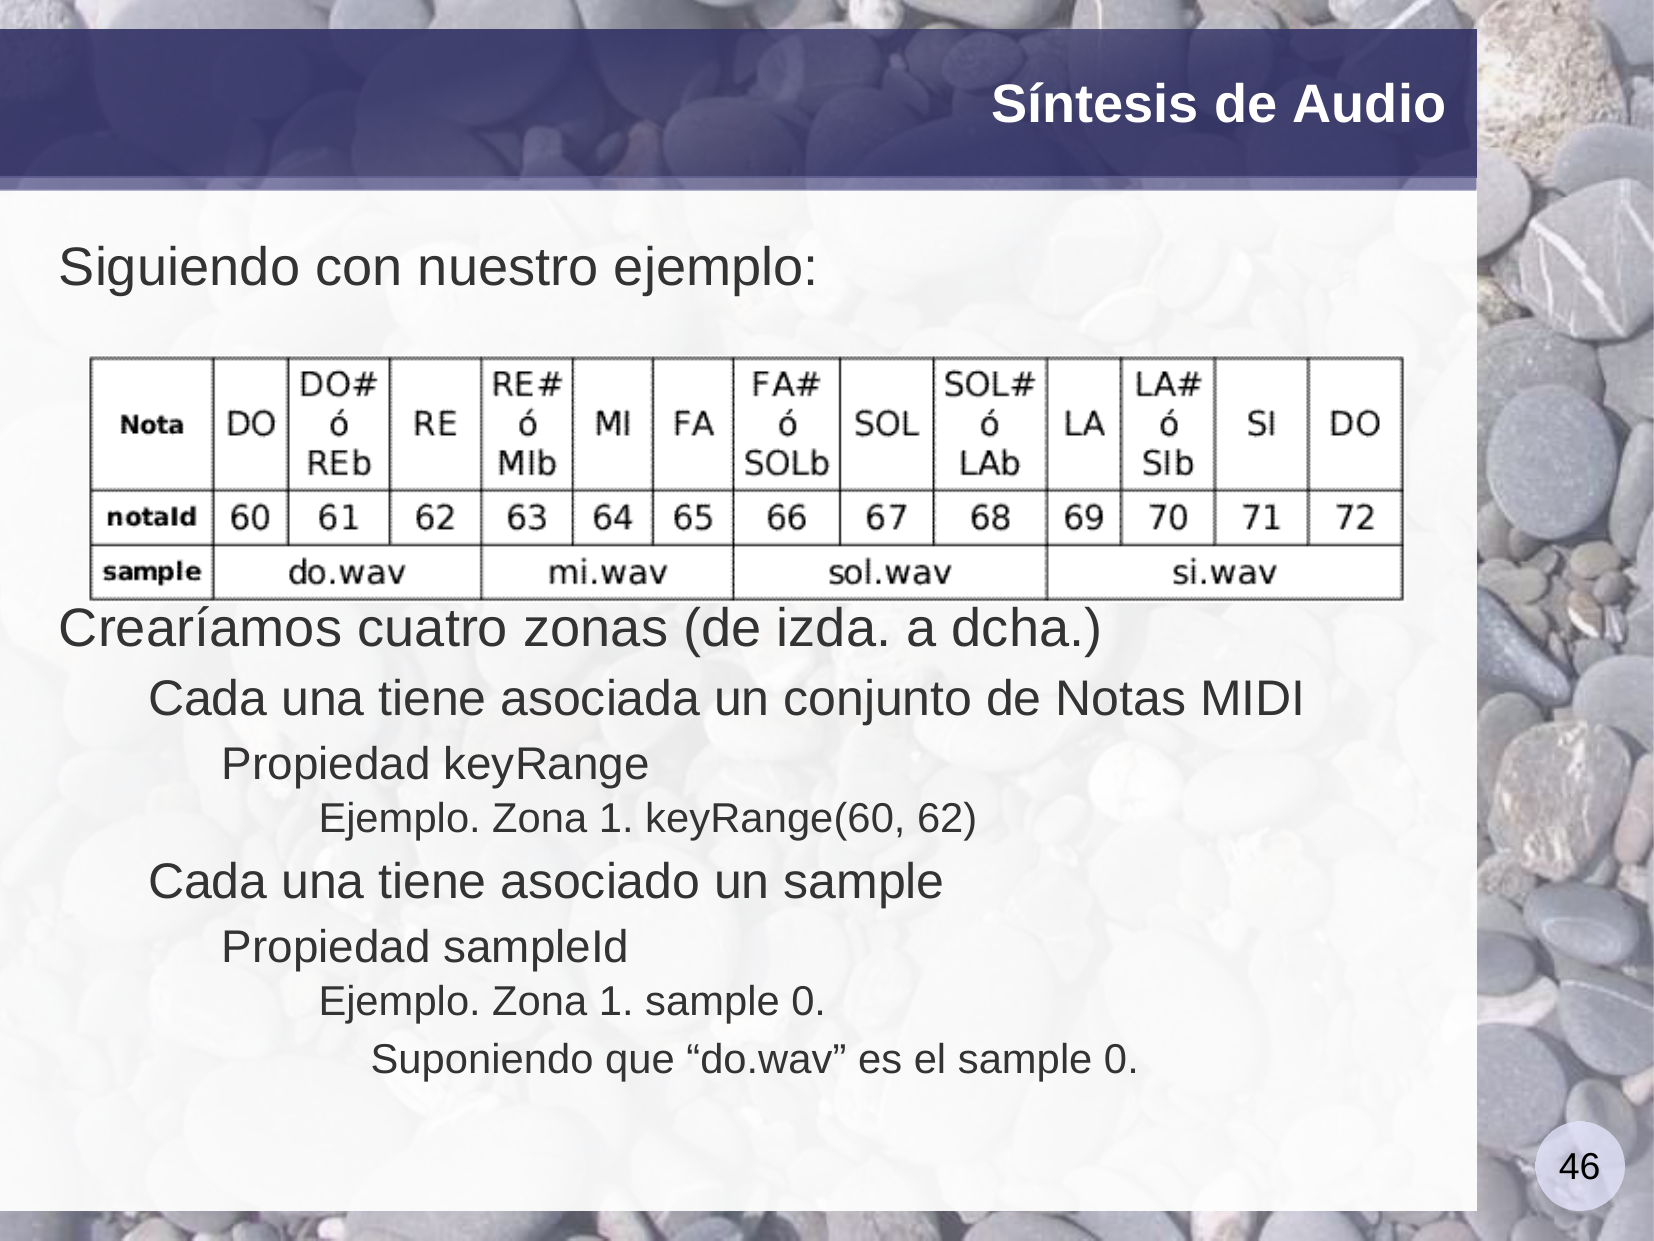

# Síntesis de Audio
Siguiendo con nuestro ejemplo:
Crearíamos cuatro zonas (de izda. a dcha.)
 Cada una tiene asociada un conjunto de Notas MIDI
 Propiedad keyRange
 Ejemplo. Zona 1. keyRange(60, 62)
 Cada una tiene asociado un sample
 Propiedad sampleId
 Ejemplo. Zona 1. sample 0.
 Suponiendo que “do.wav” es el sample 0.